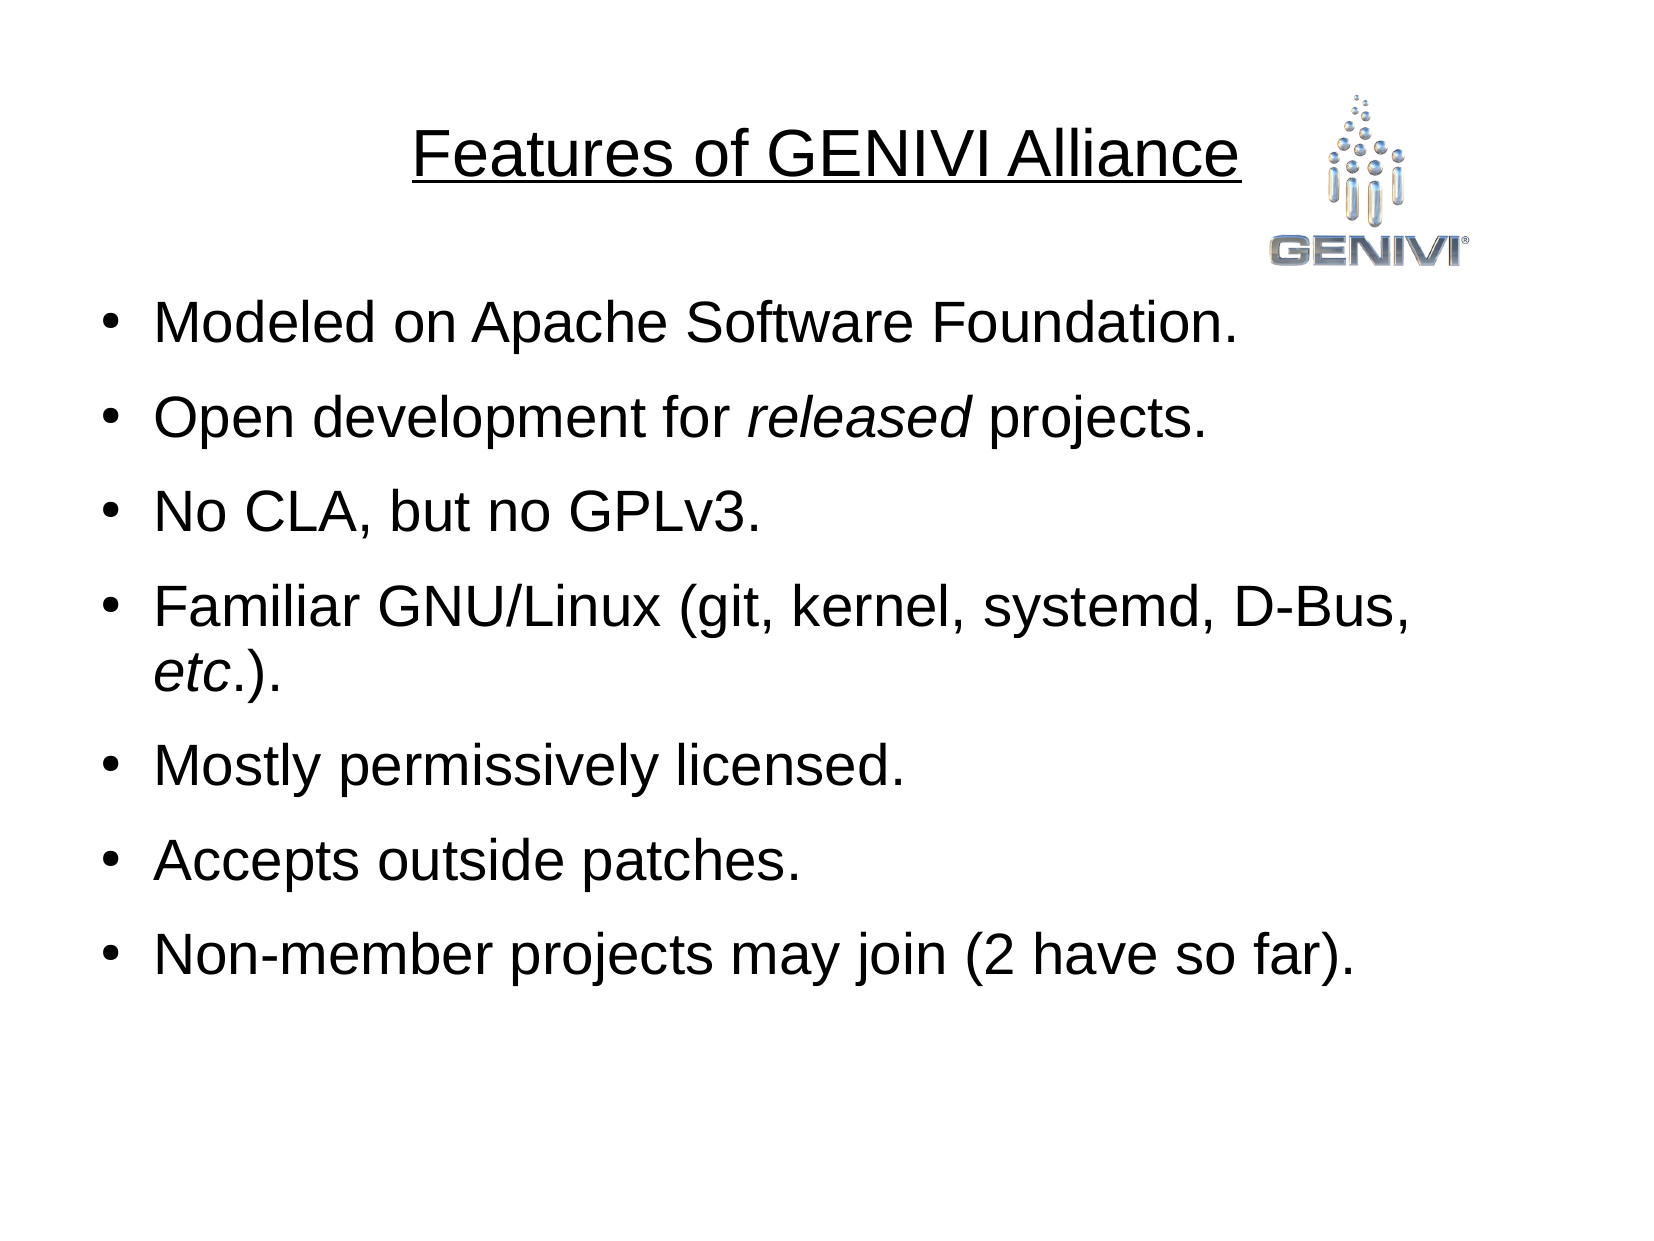

# Features of GENIVI Alliance
Modeled on Apache Software Foundation.
Open development for released projects.
No CLA, but no GPLv3.
Familiar GNU/Linux (git, kernel, systemd, D-Bus, etc.).
Mostly permissively licensed.
Accepts outside patches.
Non-member projects may join (2 have so far).